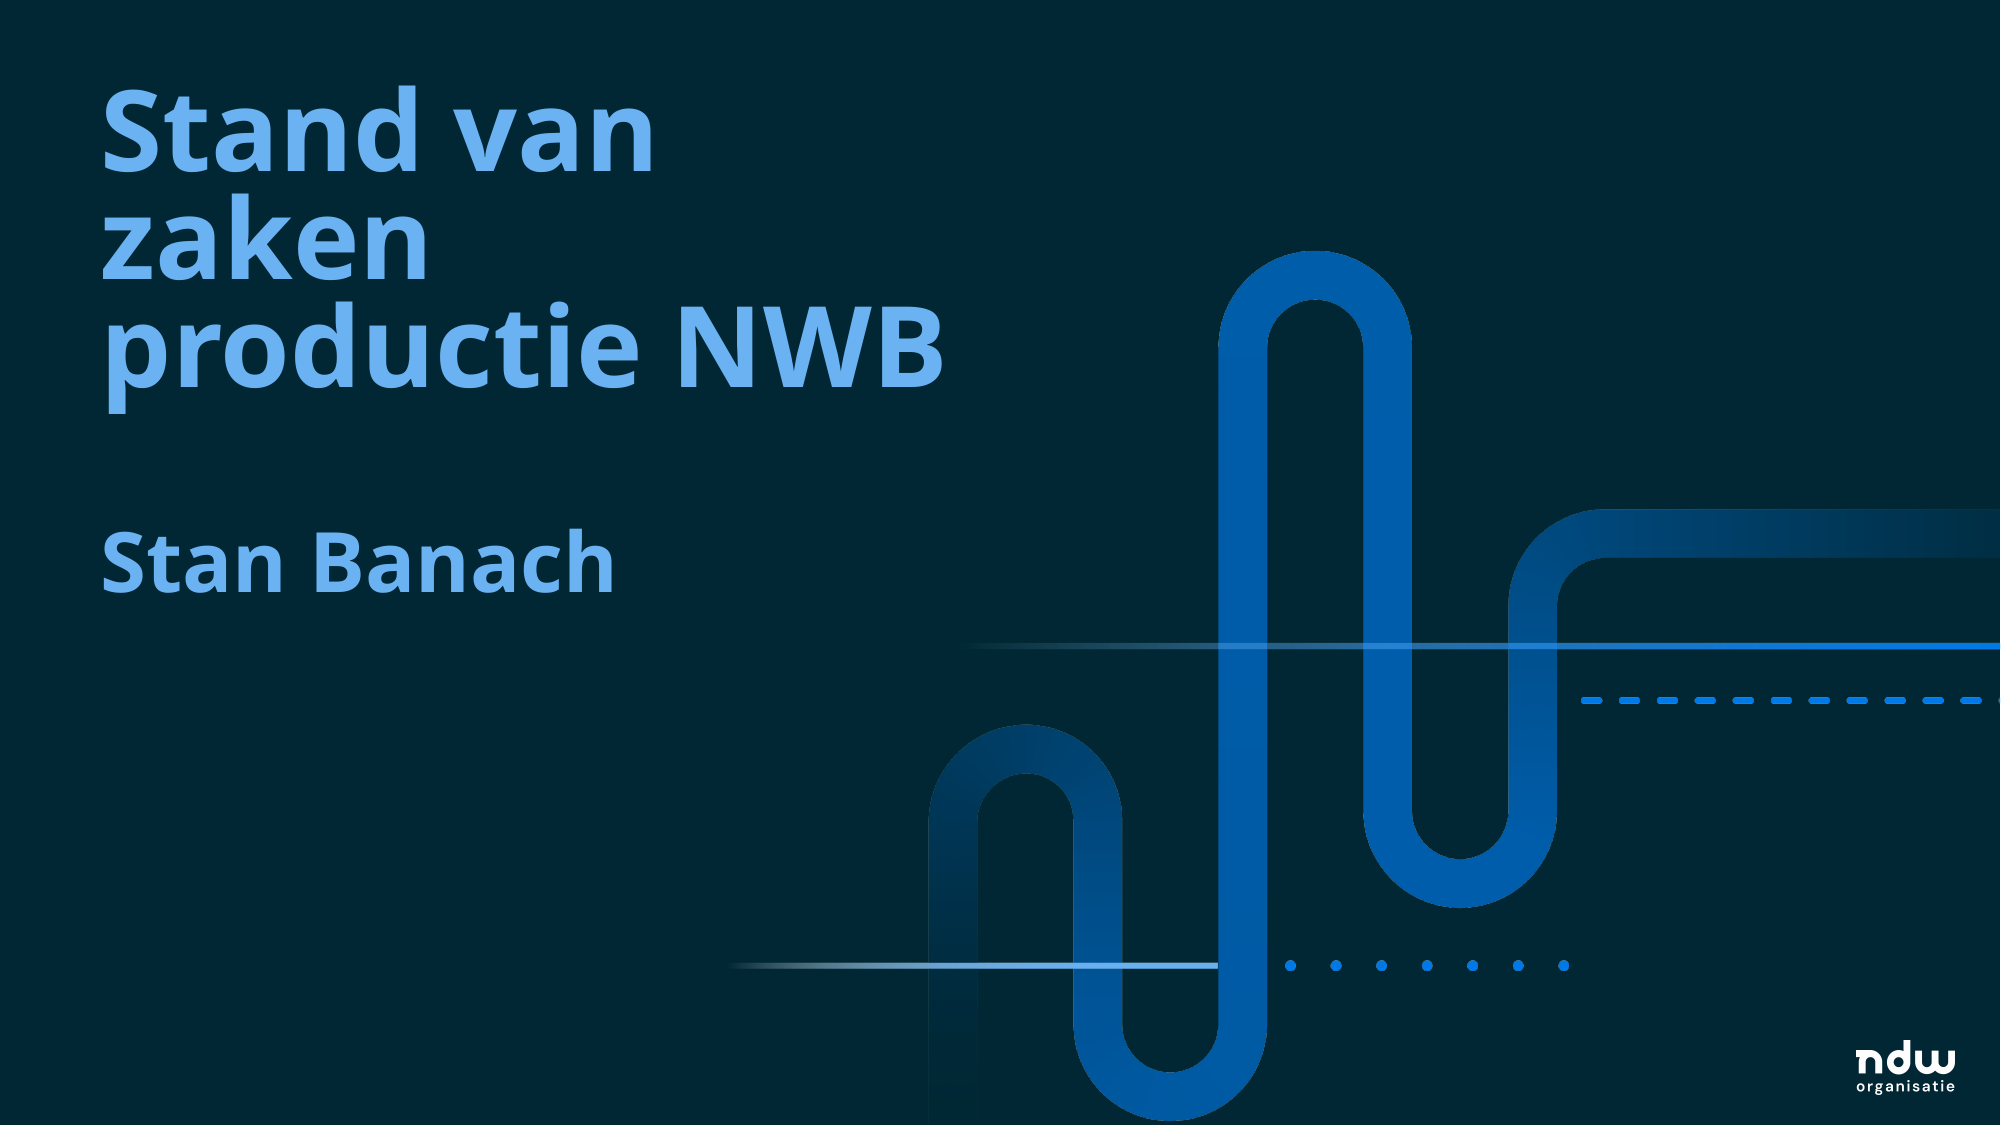

# Stand van zaken productie NWB Stan Banach